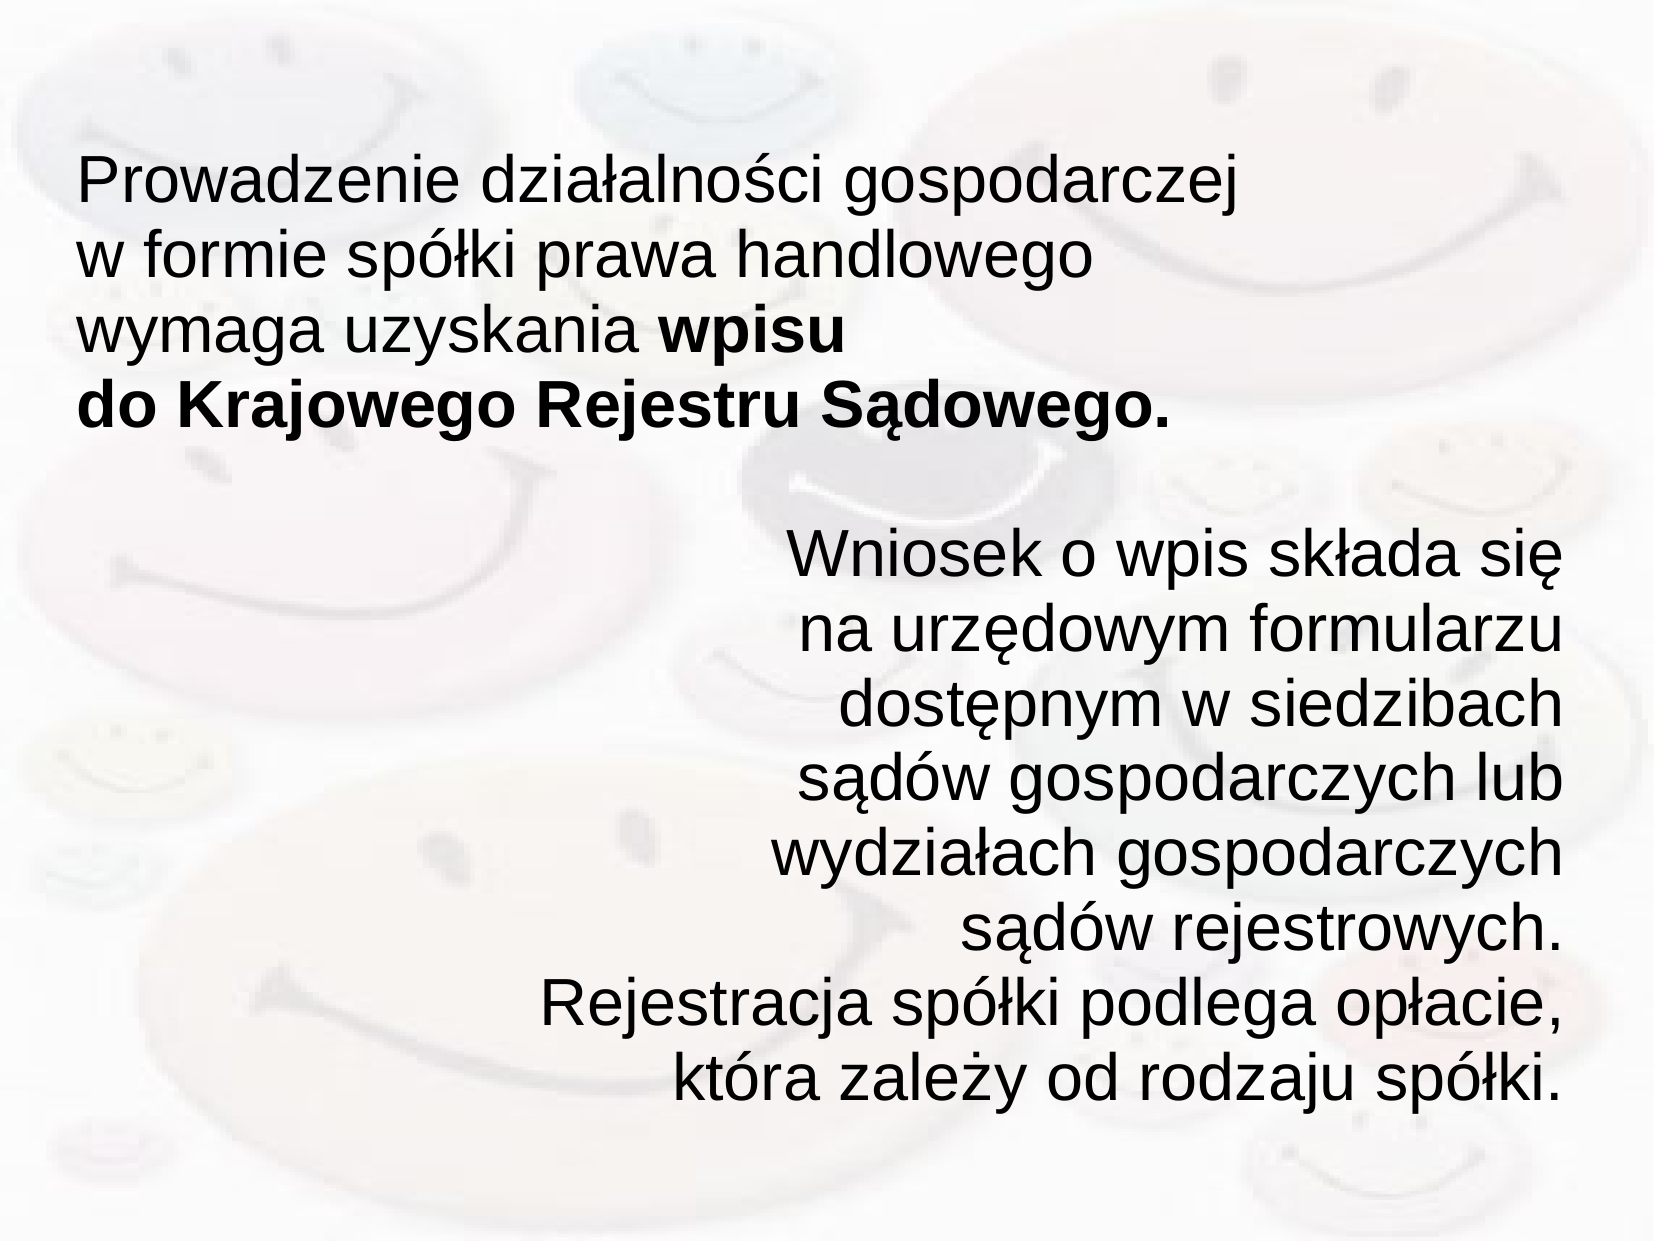

# Prowadzenie działalności gospodarczej
w formie spółki prawa handlowego
wymaga uzyskania wpisu
do Krajowego Rejestru Sądowego.
Wniosek o wpis składa się
na urzędowym formularzu
dostępnym w siedzibach
sądów gospodarczych lub
wydziałach gospodarczych
sądów rejestrowych.
Rejestracja spółki podlega opłacie,
która zależy od rodzaju spółki.